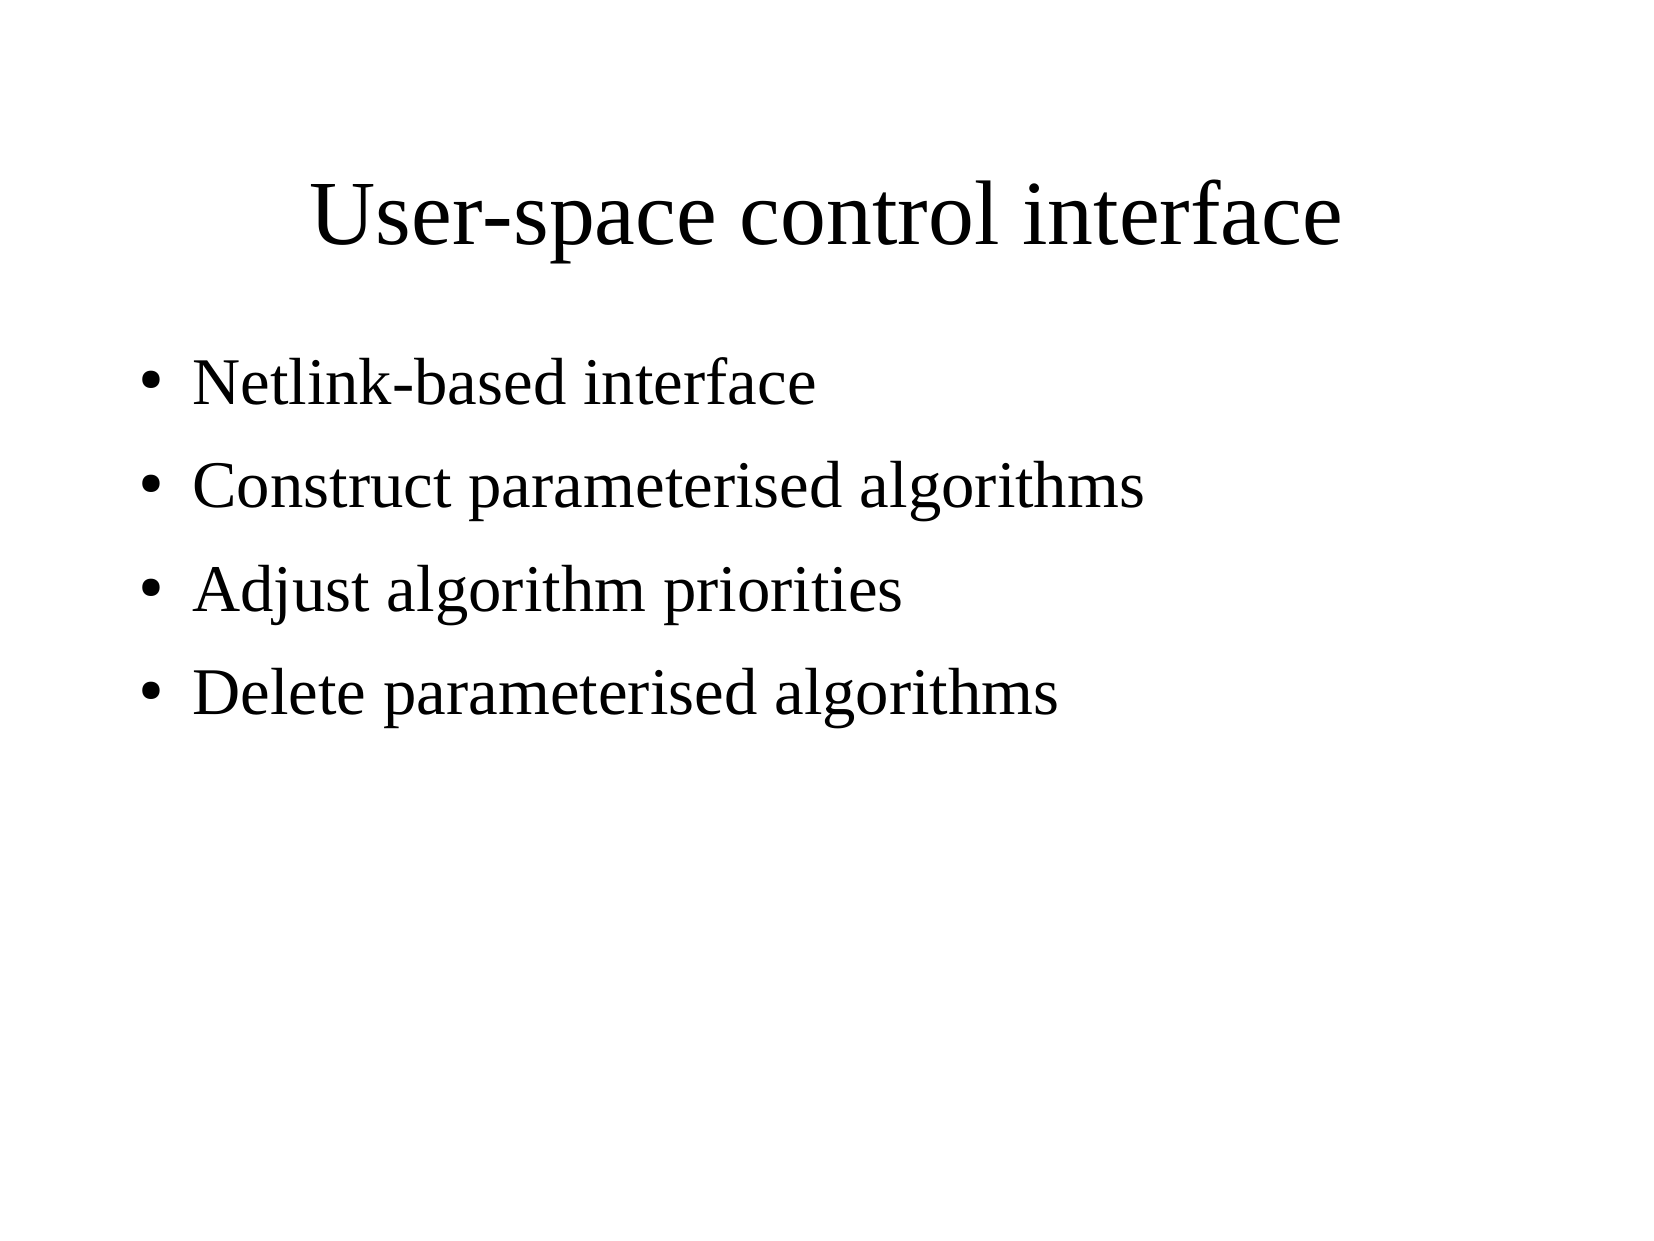

# User-space control interface
Netlink-based interface
Construct parameterised algorithms
Adjust algorithm priorities
Delete parameterised algorithms